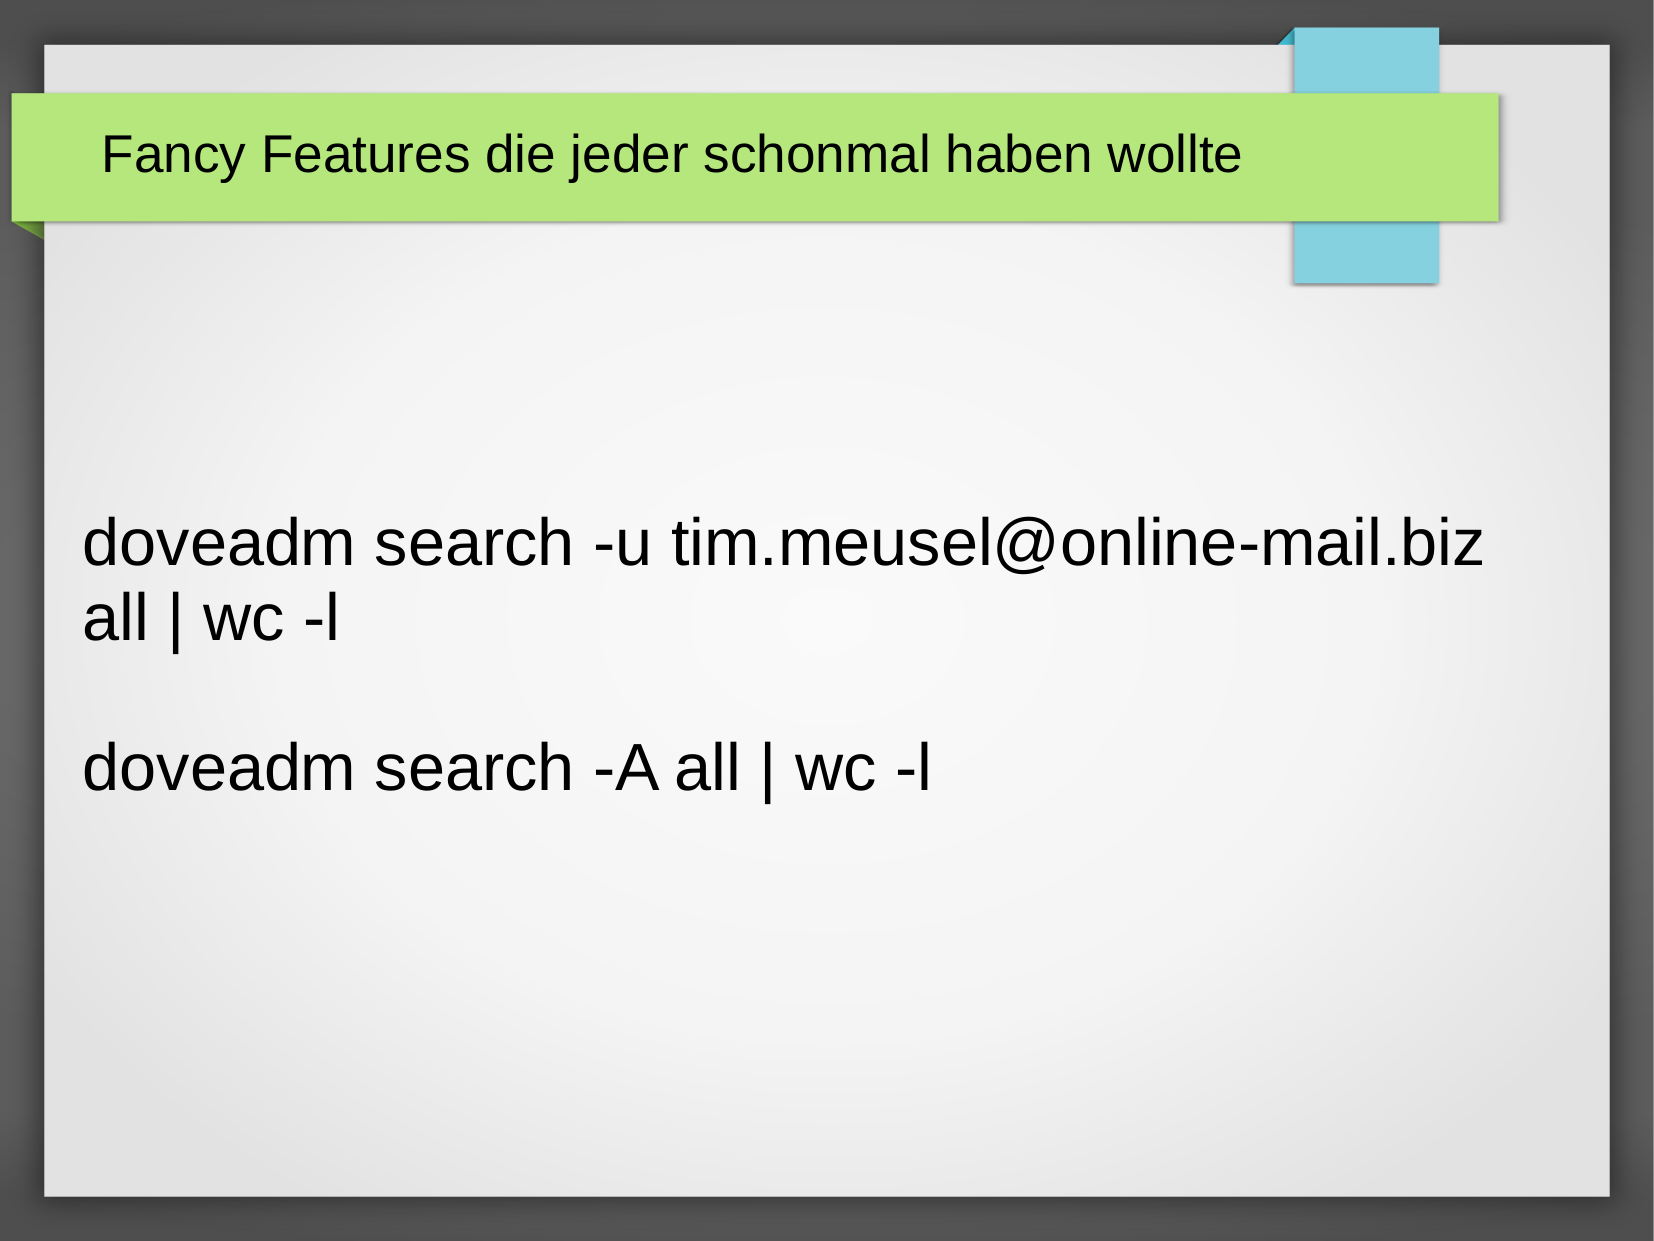

# Fancy Features die jeder schonmal haben wollte
doveadm search -u tim.meusel@online-mail.biz all | wc -l
doveadm search -A all | wc -l